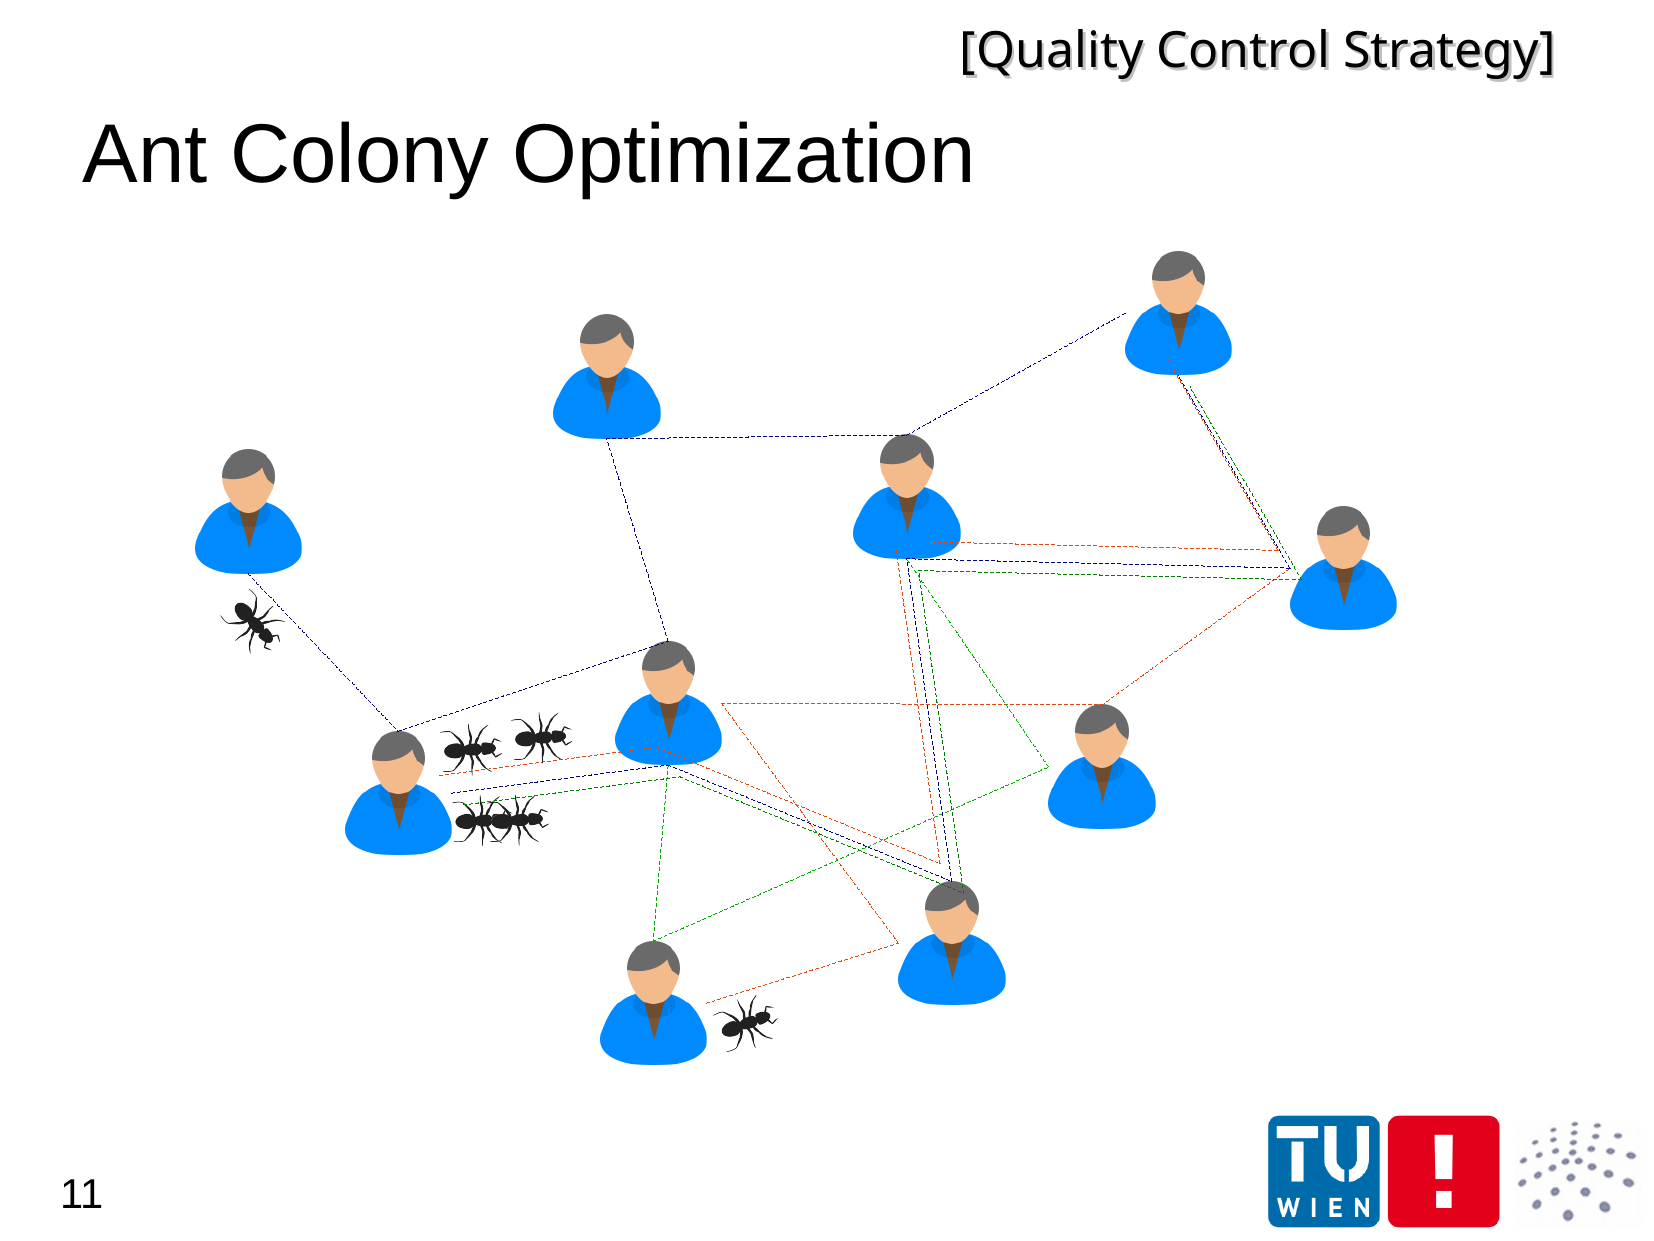

[Quality Control Strategy]
# Ant Colony Optimization
11